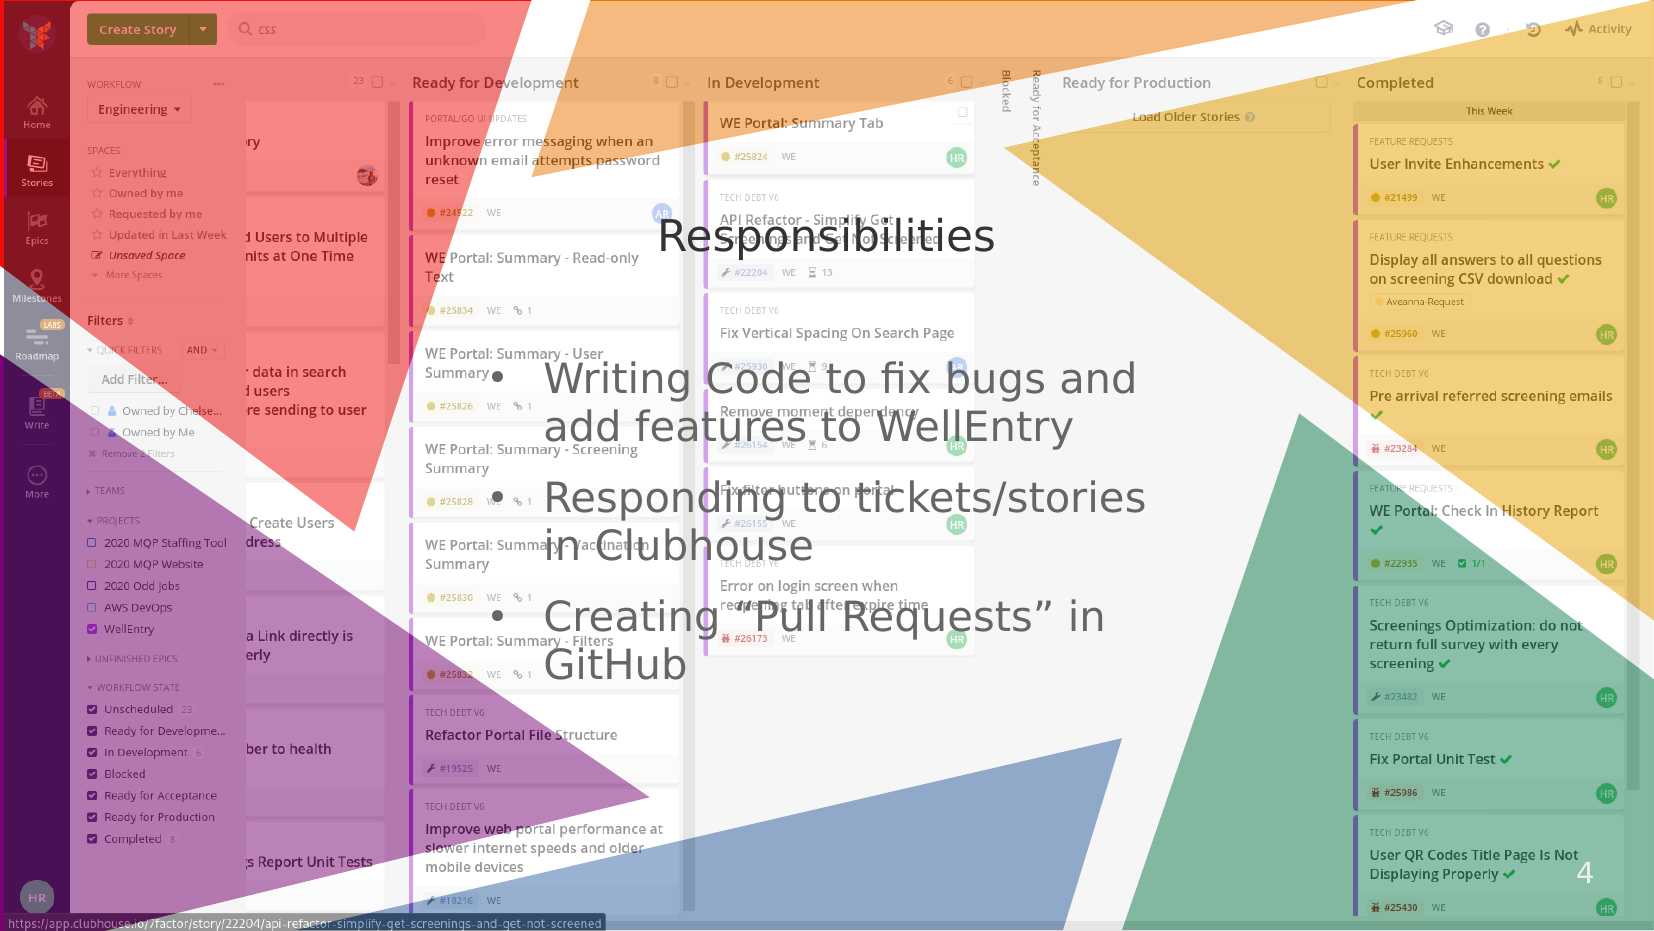

# Responsibilities
Writing Code to fix bugs and add features to WellEntry
Responding to tickets/stories in Clubhouse
Creating “Pull Requests” in GitHub
4